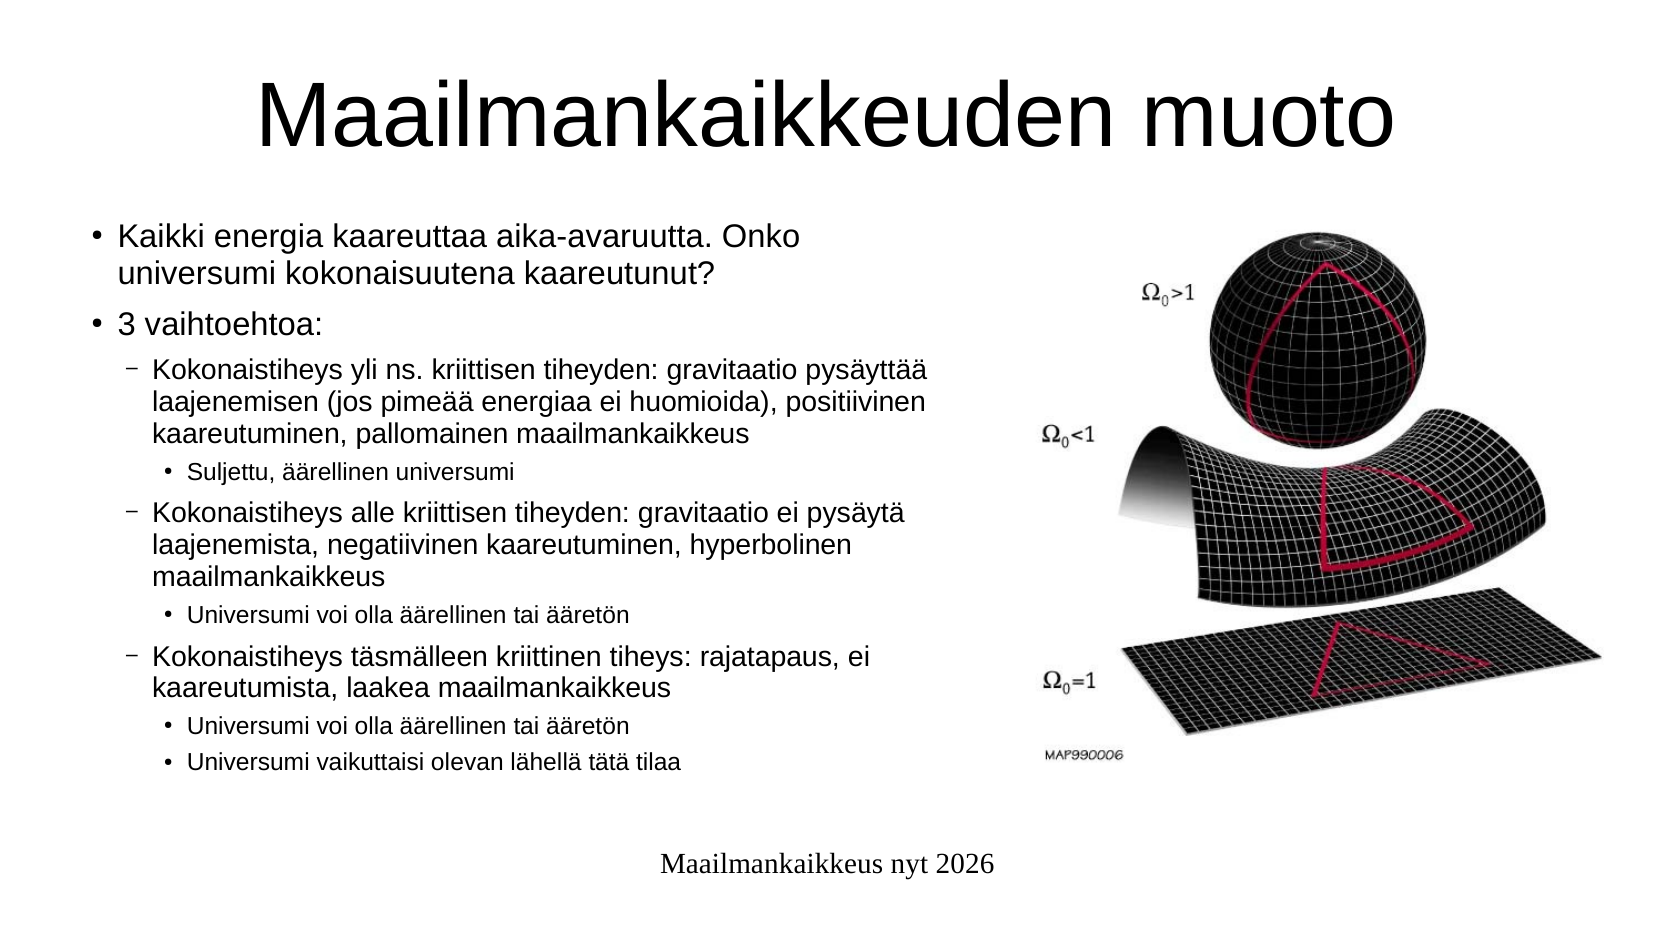

# Maailmankaikkeuden muoto
Kaikki energia kaareuttaa aika-avaruutta. Onko universumi kokonaisuutena kaareutunut?
3 vaihtoehtoa:
Kokonaistiheys yli ns. kriittisen tiheyden: gravitaatio pysäyttää laajenemisen (jos pimeää energiaa ei huomioida), positiivinen kaareutuminen, pallomainen maailmankaikkeus
Suljettu, äärellinen universumi
Kokonaistiheys alle kriittisen tiheyden: gravitaatio ei pysäytä laajenemista, negatiivinen kaareutuminen, hyperbolinen maailmankaikkeus
Universumi voi olla äärellinen tai ääretön
Kokonaistiheys täsmälleen kriittinen tiheys: rajatapaus, ei kaareutumista, laakea maailmankaikkeus
Universumi voi olla äärellinen tai ääretön
Universumi vaikuttaisi olevan lähellä tätä tilaa